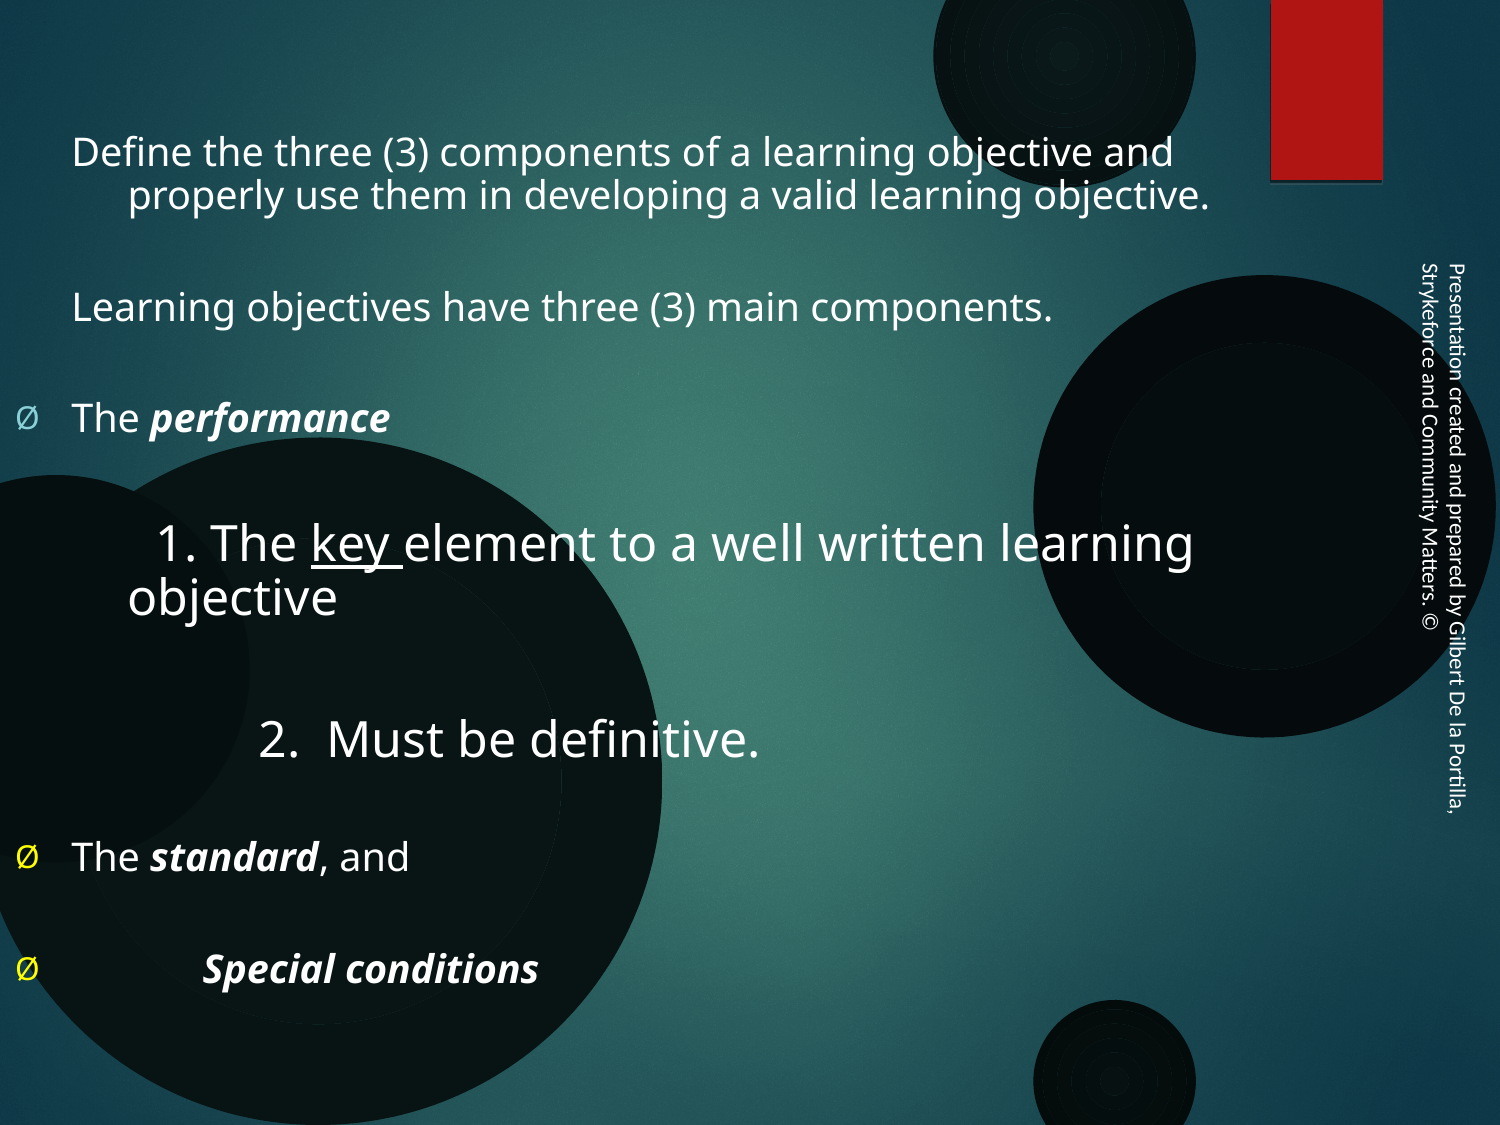

# Define the three (3) components of a learning objective and properly use them in developing a valid learning objective.
Learning objectives have three (3) main components.
The performance
1. The key element to a well written learning objective
2. Must be definitive.
The standard, and
	Special conditions
Presentation created and prepared by Gilbert De la Portilla, Strykeforce and Community Matters. ©